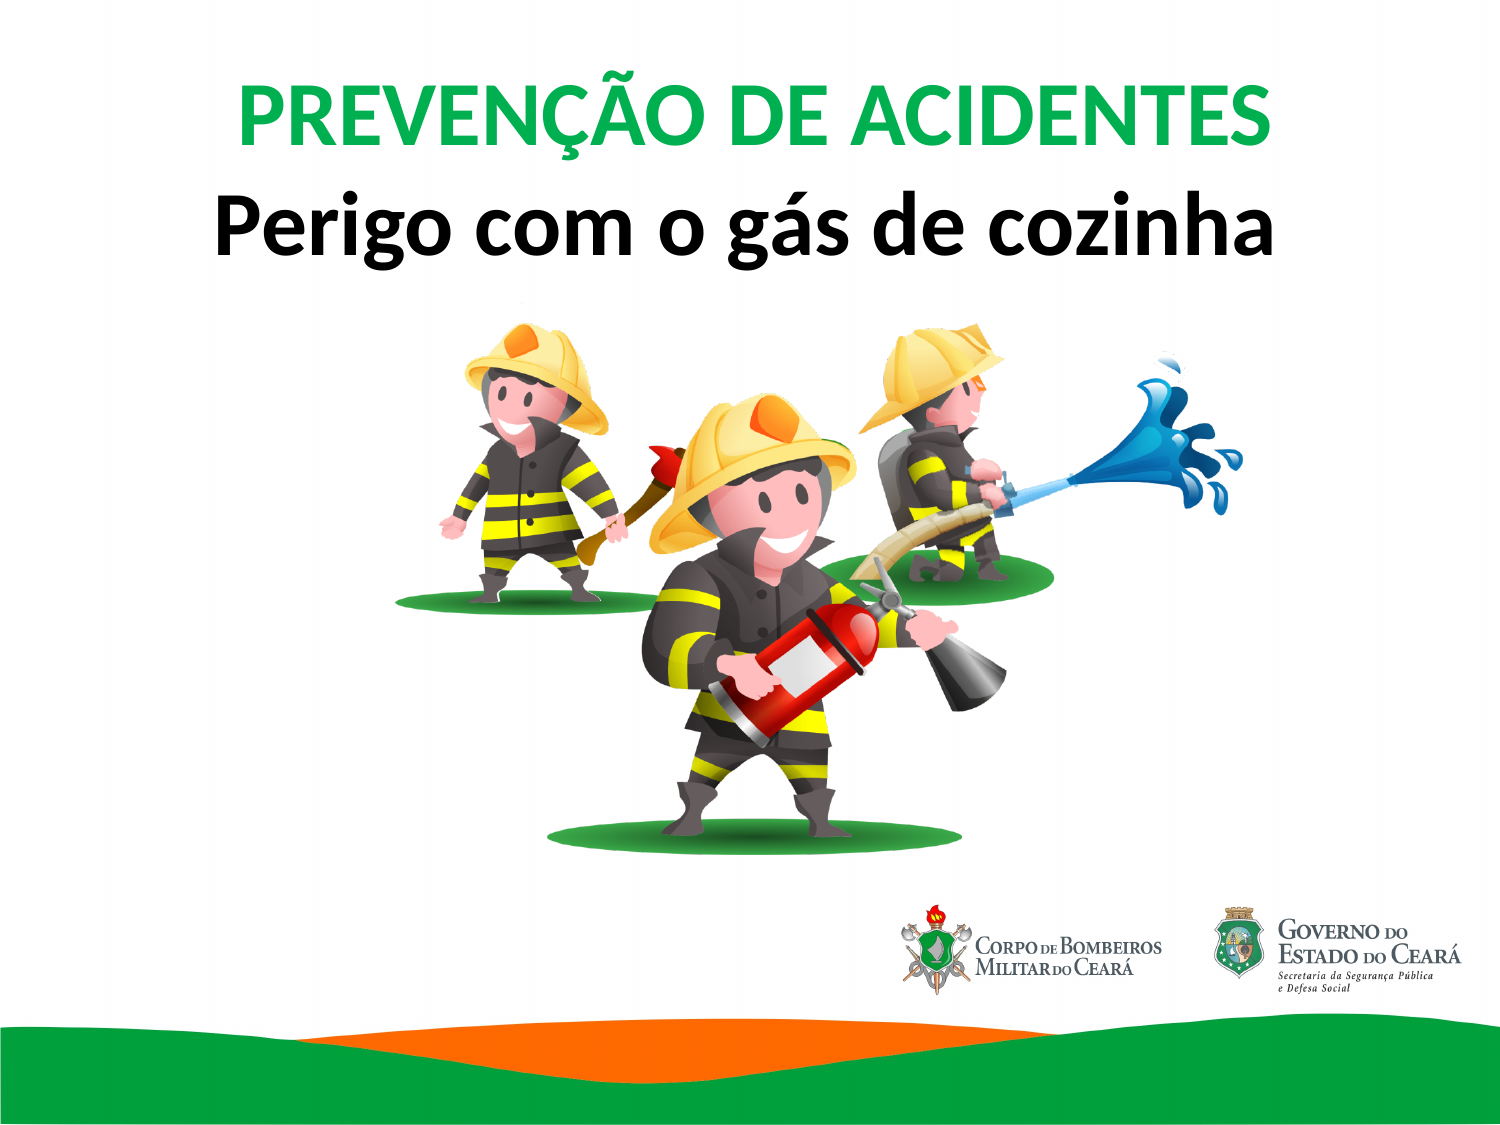

# PREVENÇÃO DE ACIDENTES Perigo com o gás de cozinha